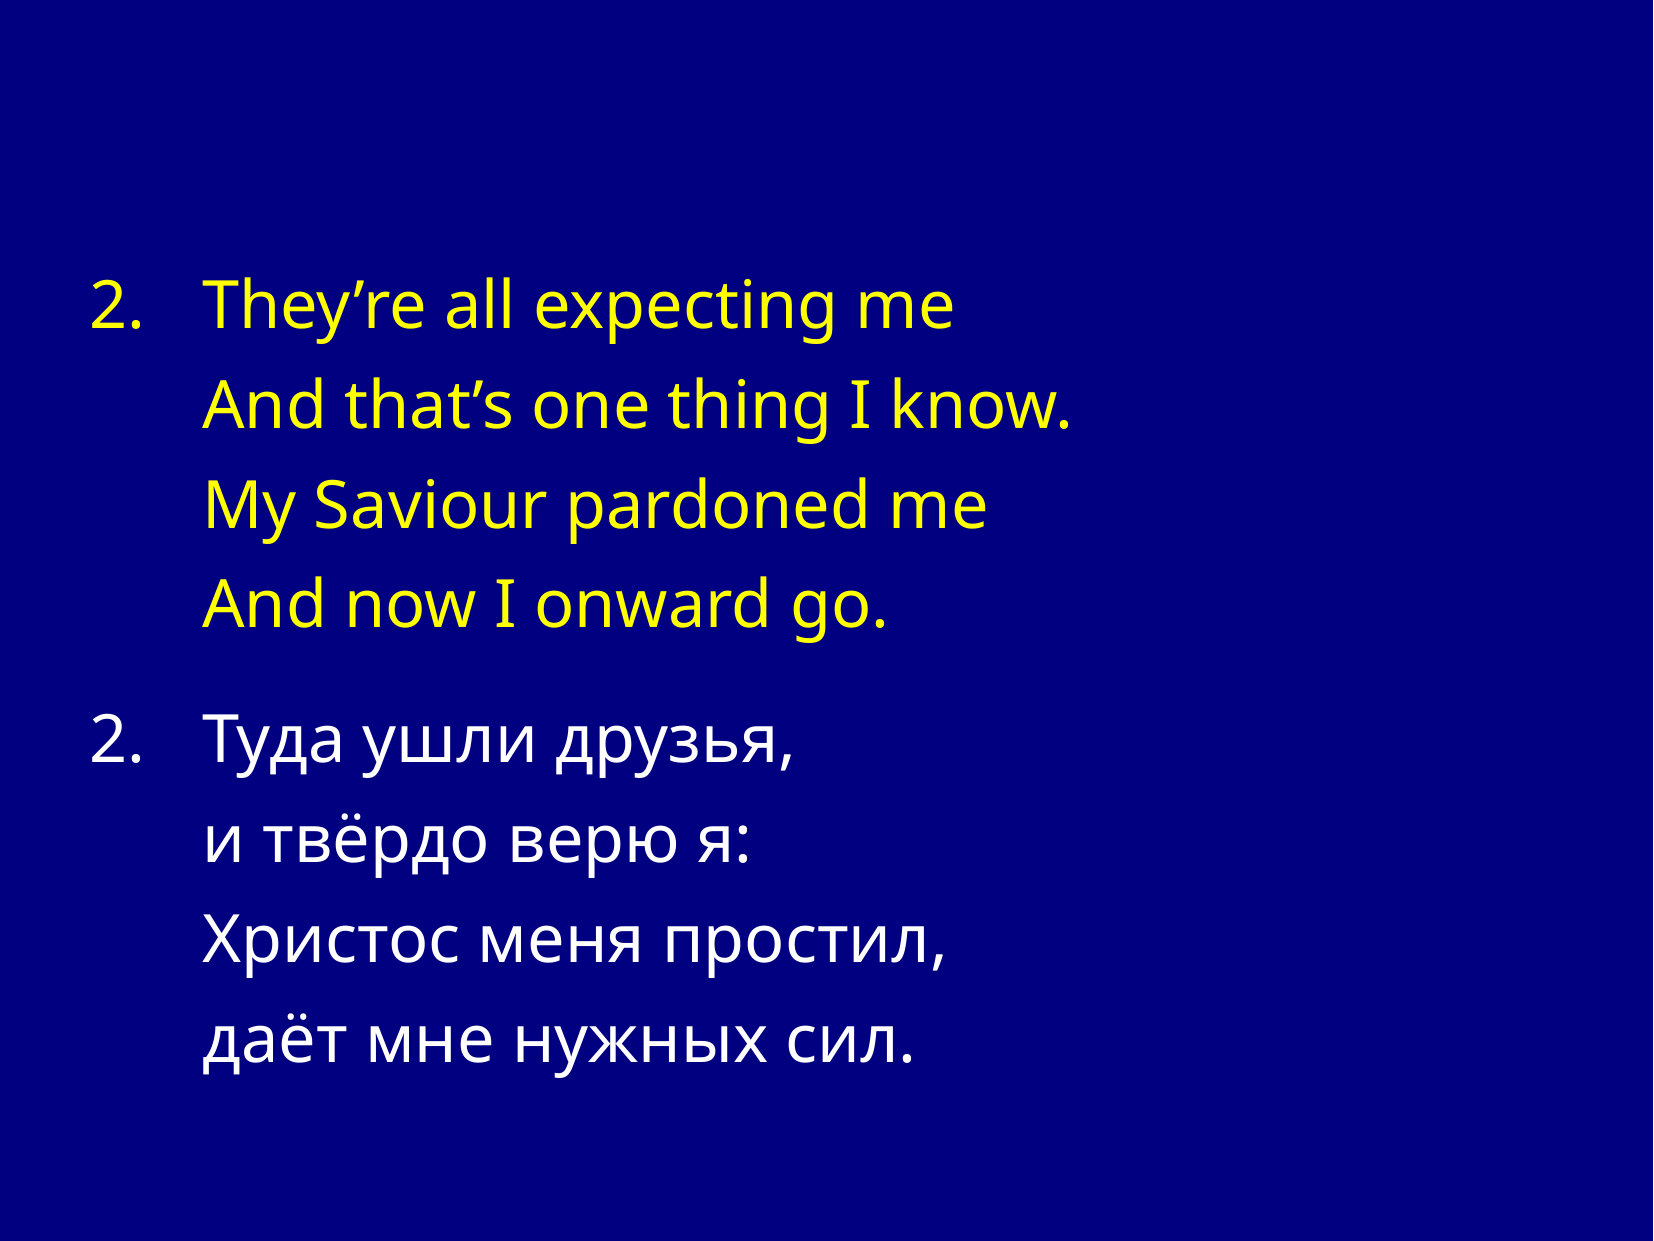

2.	They’re all expecting me
	And that’s one thing I know.
	My Saviour pardoned me
	And now I onward go.
2.	Туда ушли друзья,
	и твёрдо верю я:
	Христос меня простил,
	даёт мне нужных сил.